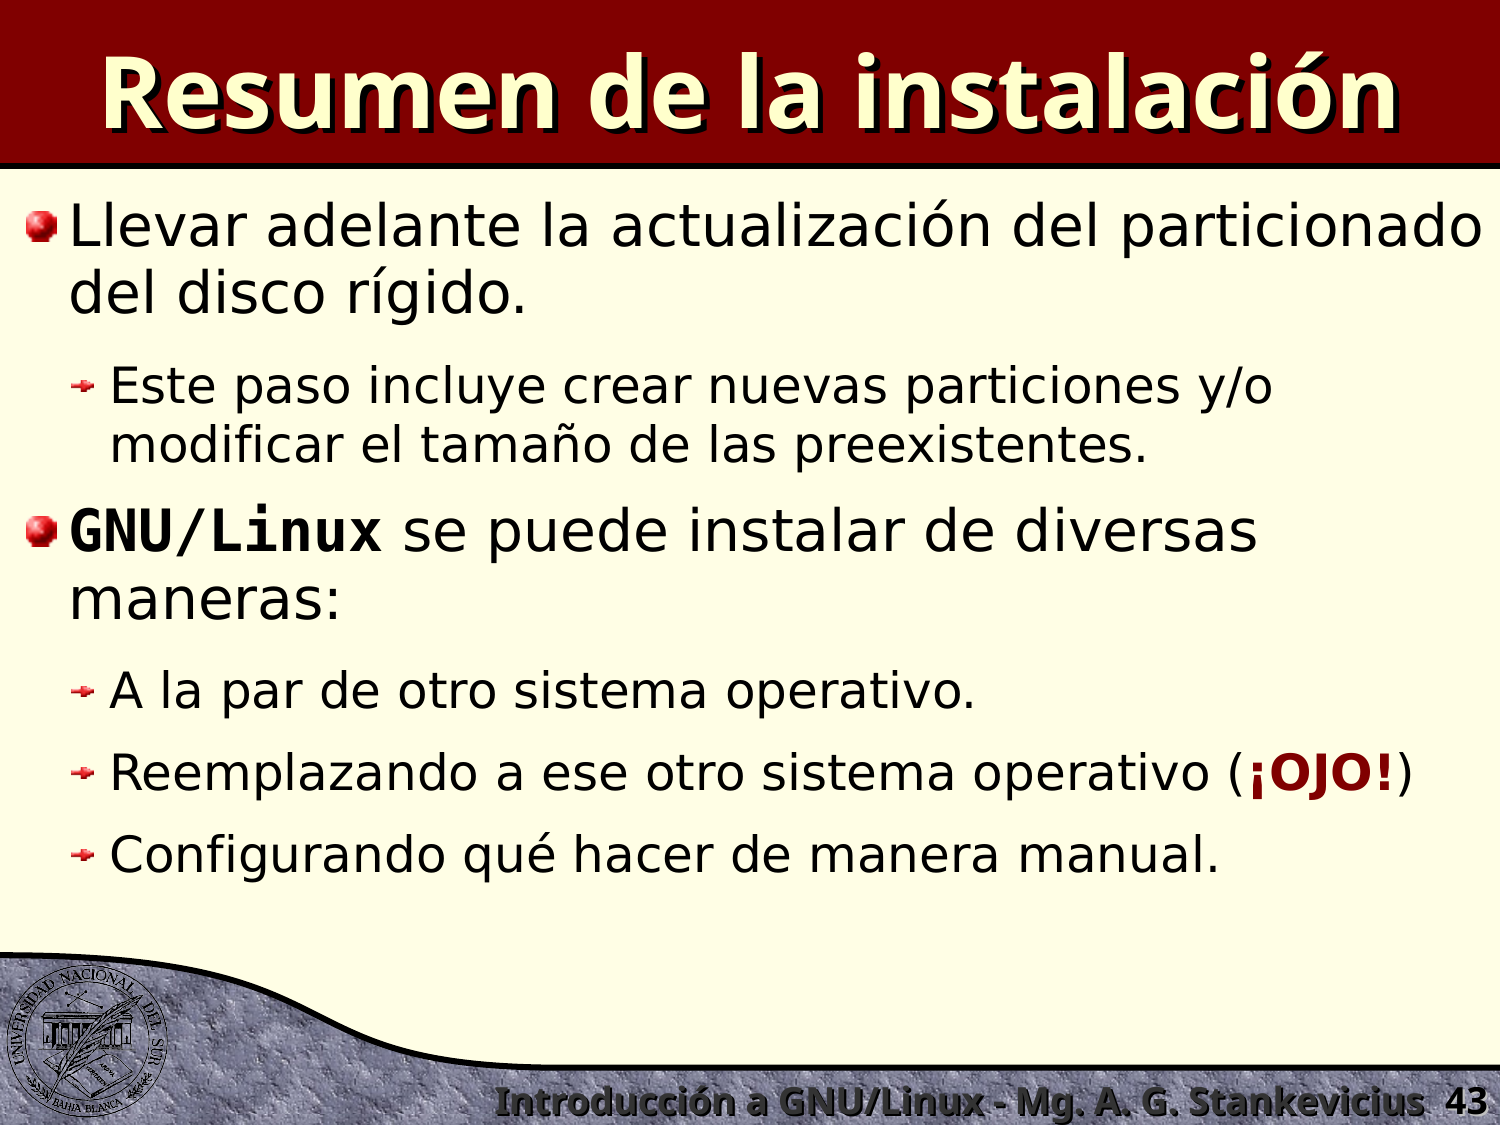

# Resumen de la instalación
Llevar adelante la actualización del particionado del disco rígido.
Este paso incluye crear nuevas particiones y/o modificar el tamaño de las preexistentes.
GNU/Linux se puede instalar de diversas maneras:
A la par de otro sistema operativo.
Reemplazando a ese otro sistema operativo (¡OJO!)
Configurando qué hacer de manera manual.
43